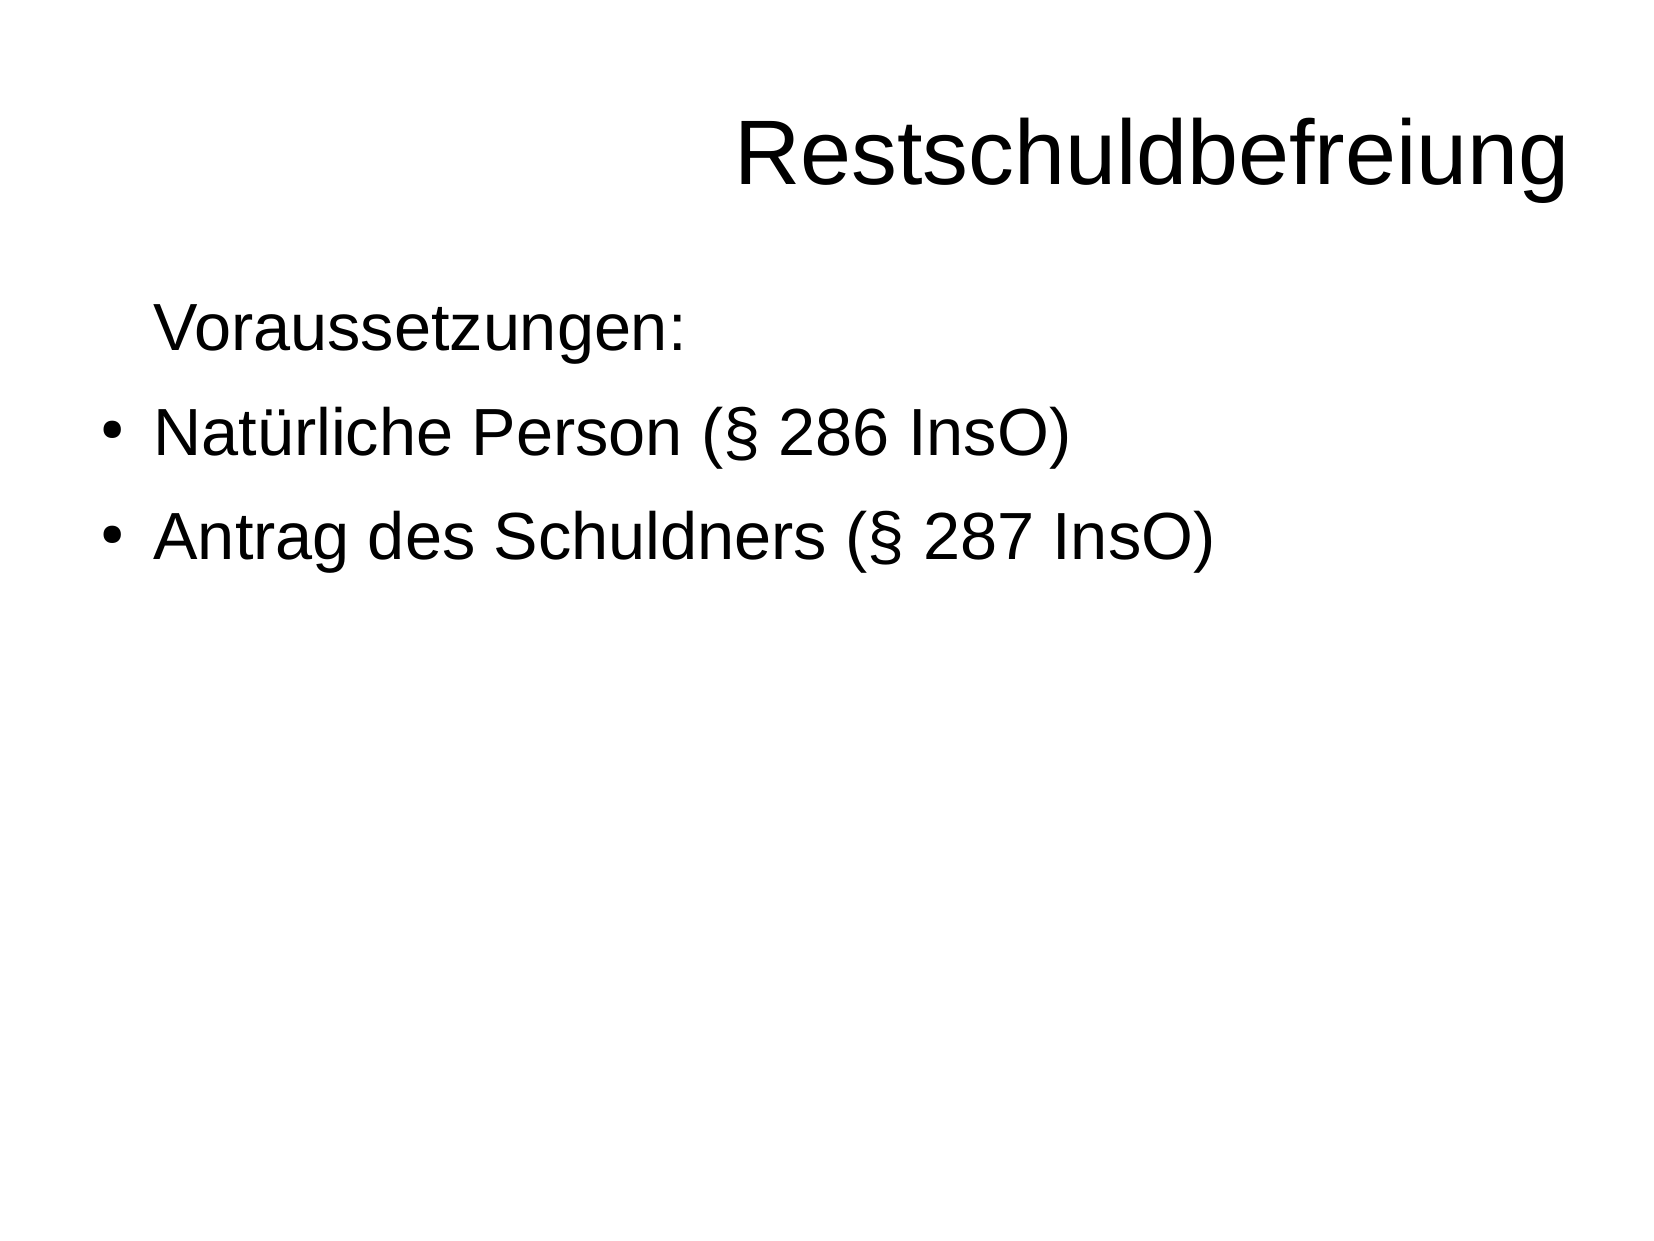

# Restschuldbefreiung
Voraussetzungen:
Natürliche Person (§ 286 InsO)
Antrag des Schuldners (§ 287 InsO)